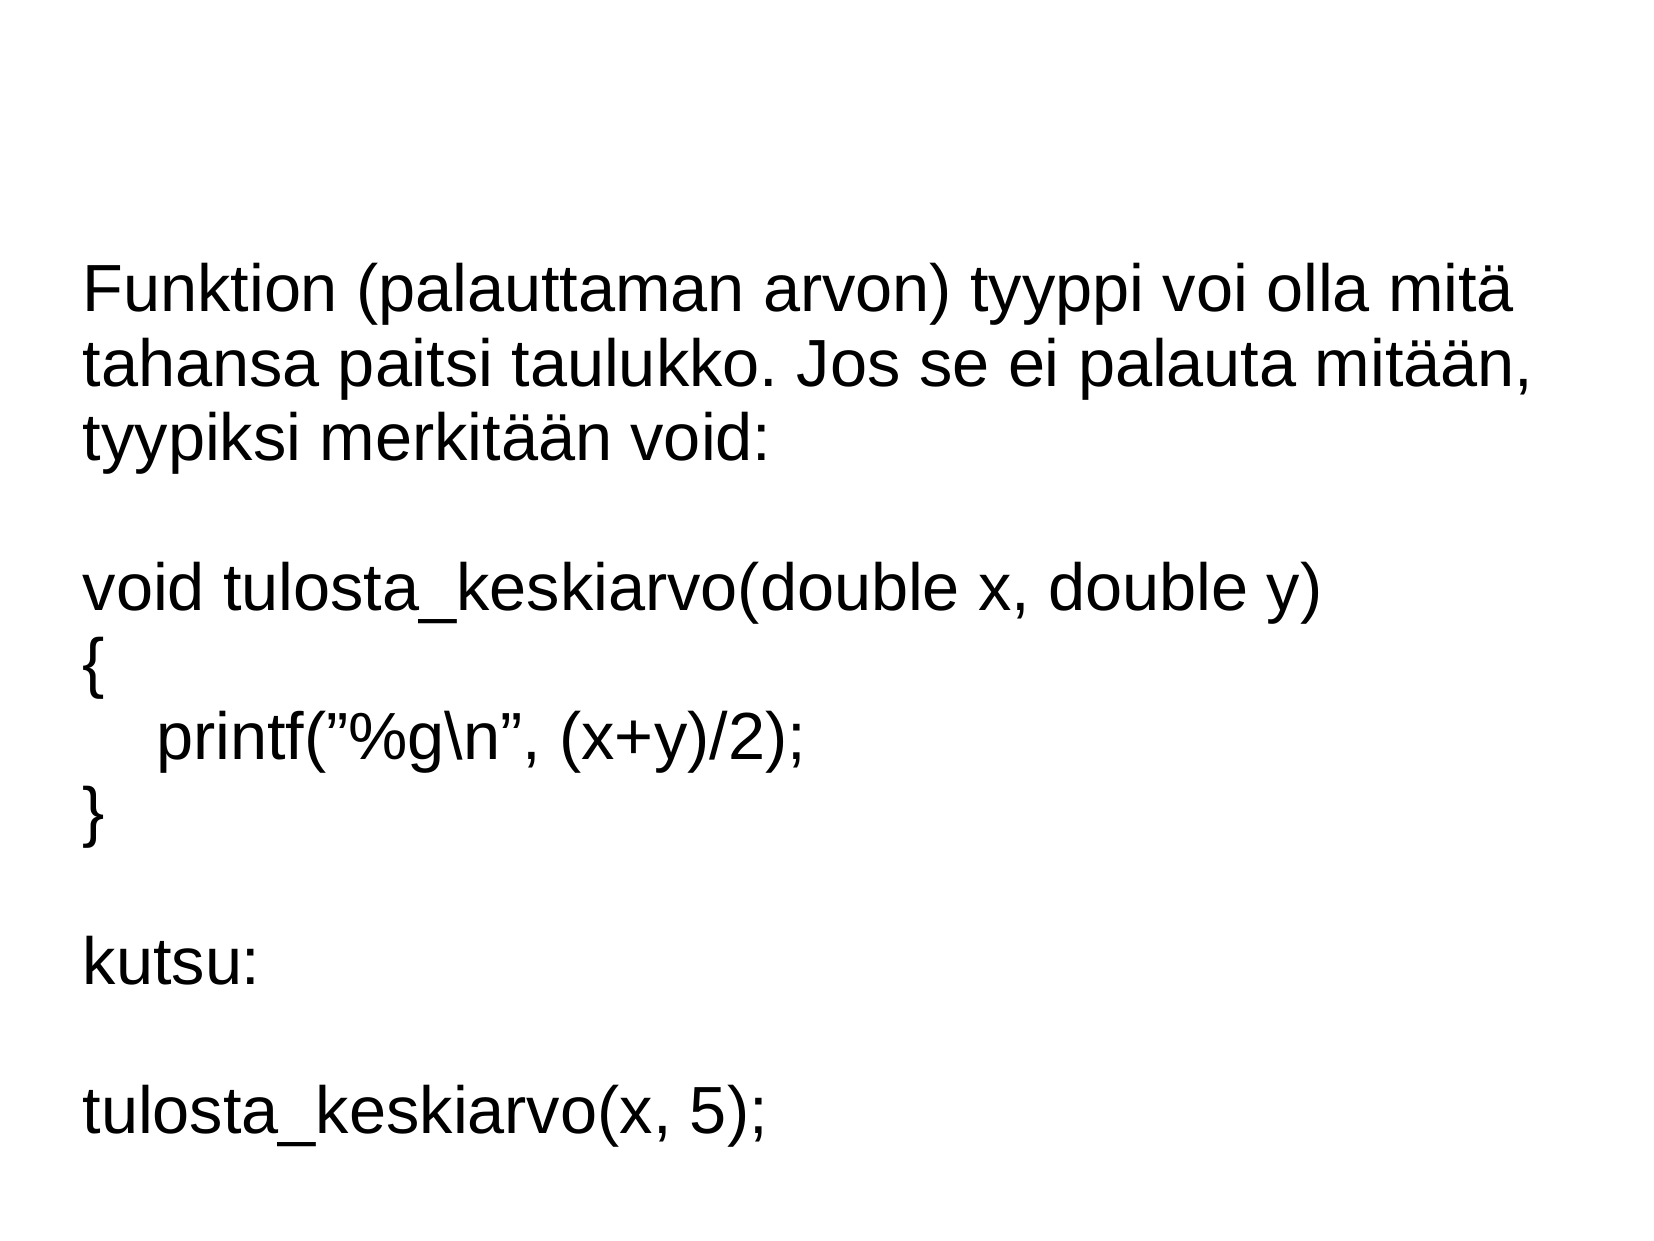

Funktion (palauttaman arvon) tyyppi voi olla mitä tahansa paitsi taulukko. Jos se ei palauta mitään, tyypiksi merkitään void:
void tulosta_keskiarvo(double x, double y)
{
	printf(”%g\n”, (x+y)/2);
}
kutsu:
tulosta_keskiarvo(x, 5);